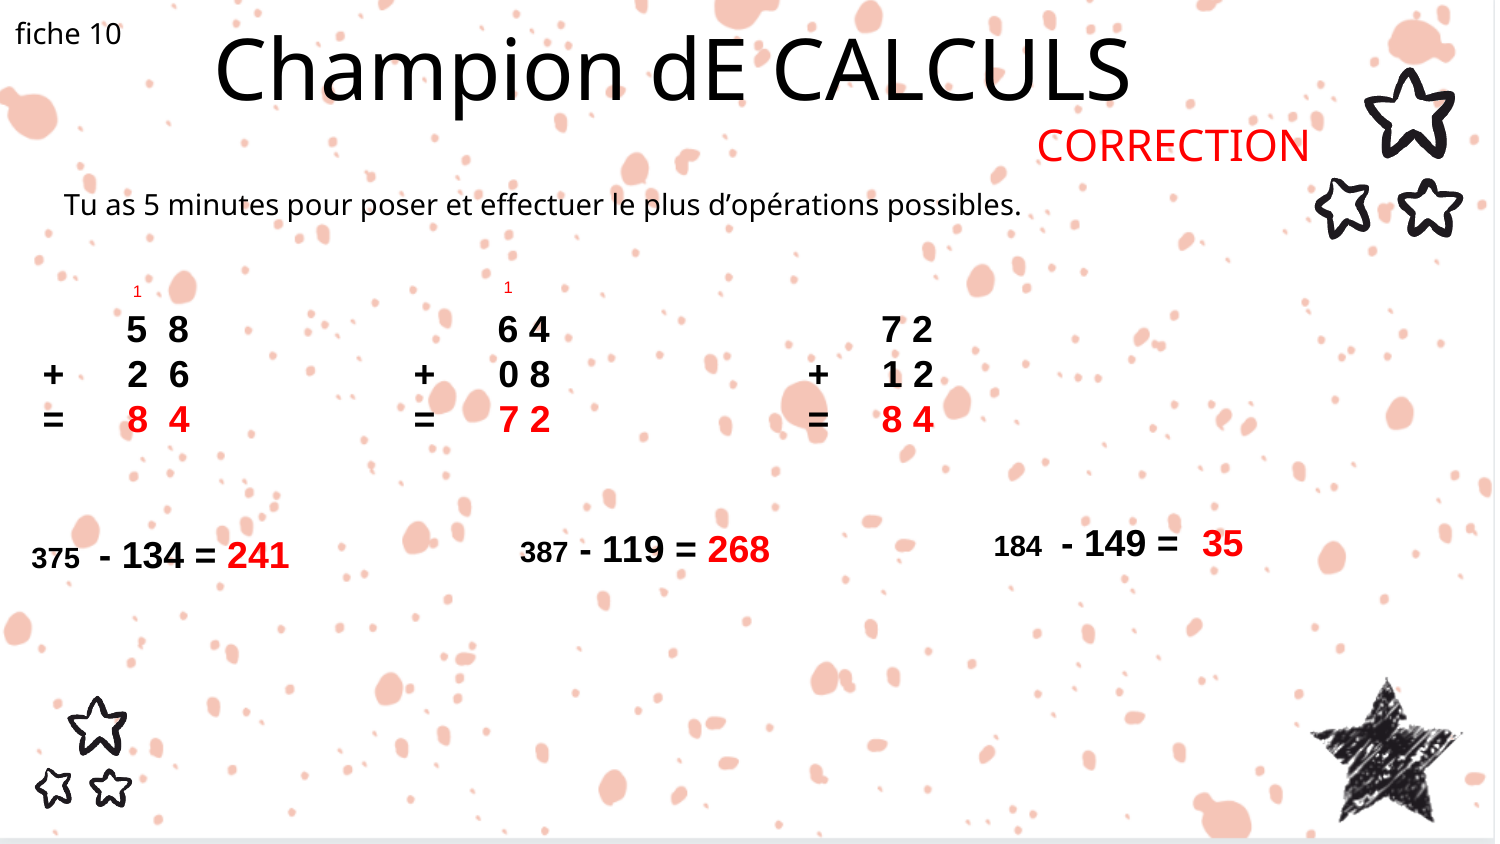

fiche 10
Champion dE CALCULS
CORRECTION
Tu as 5 minutes pour poser et effectuer le plus d’opérations possibles.
1
1
 5 8
+ 2 6
= 8 4
 6 4
+ 0 8
= 7 2
 7 2
+ 1 2
= 8 4
 184 - 149 = 	35
 387 - 119 = 268
 375 - 134 = 241